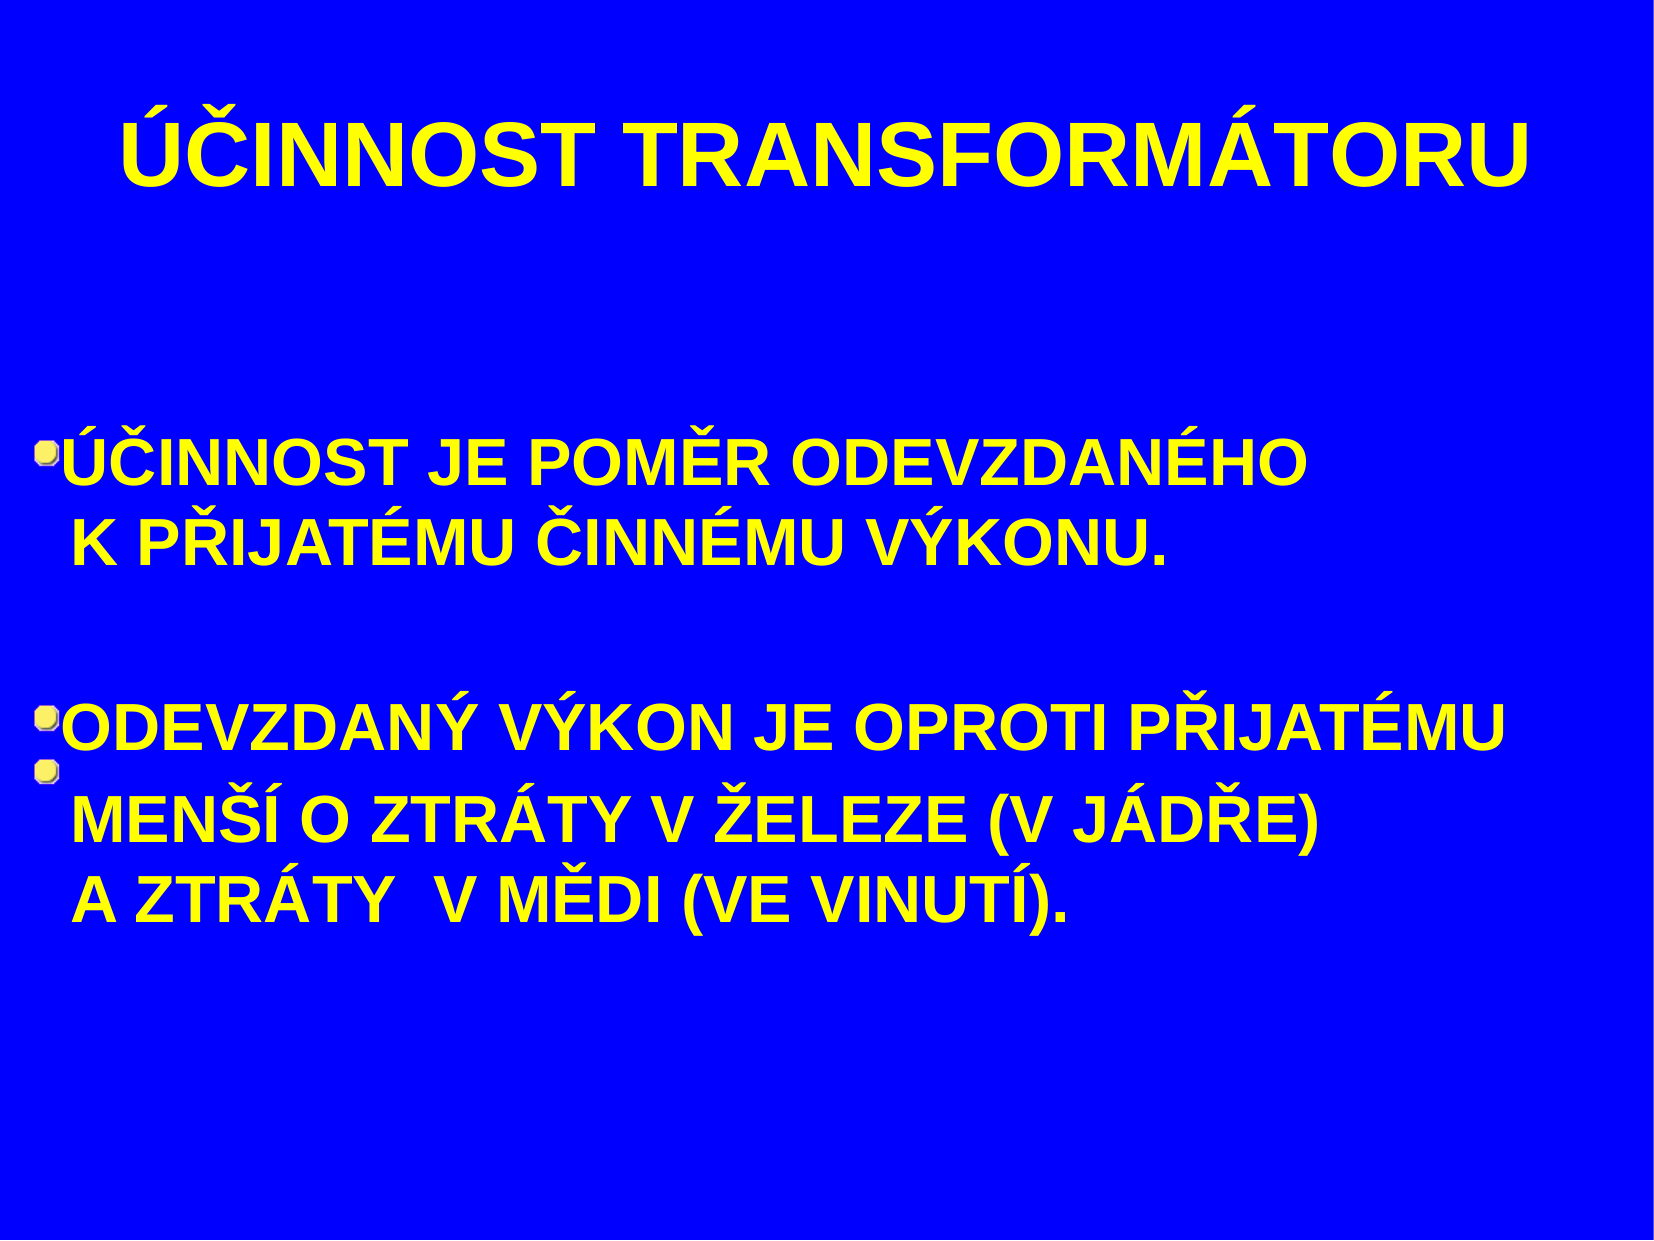

# ÚČINNOST TRANSFORMÁTORU
ÚČINNOST JE POMĚR ODEVZDANÉHO
 K PŘIJATÉMU ČINNÉMU VÝKONU.
ODEVZDANÝ VÝKON JE OPROTI PŘIJATÉMU
 MENŠÍ O ZTRÁTY V ŽELEZE (V JÁDŘE)
 A ZTRÁTY V MĚDI (VE VINUTÍ).